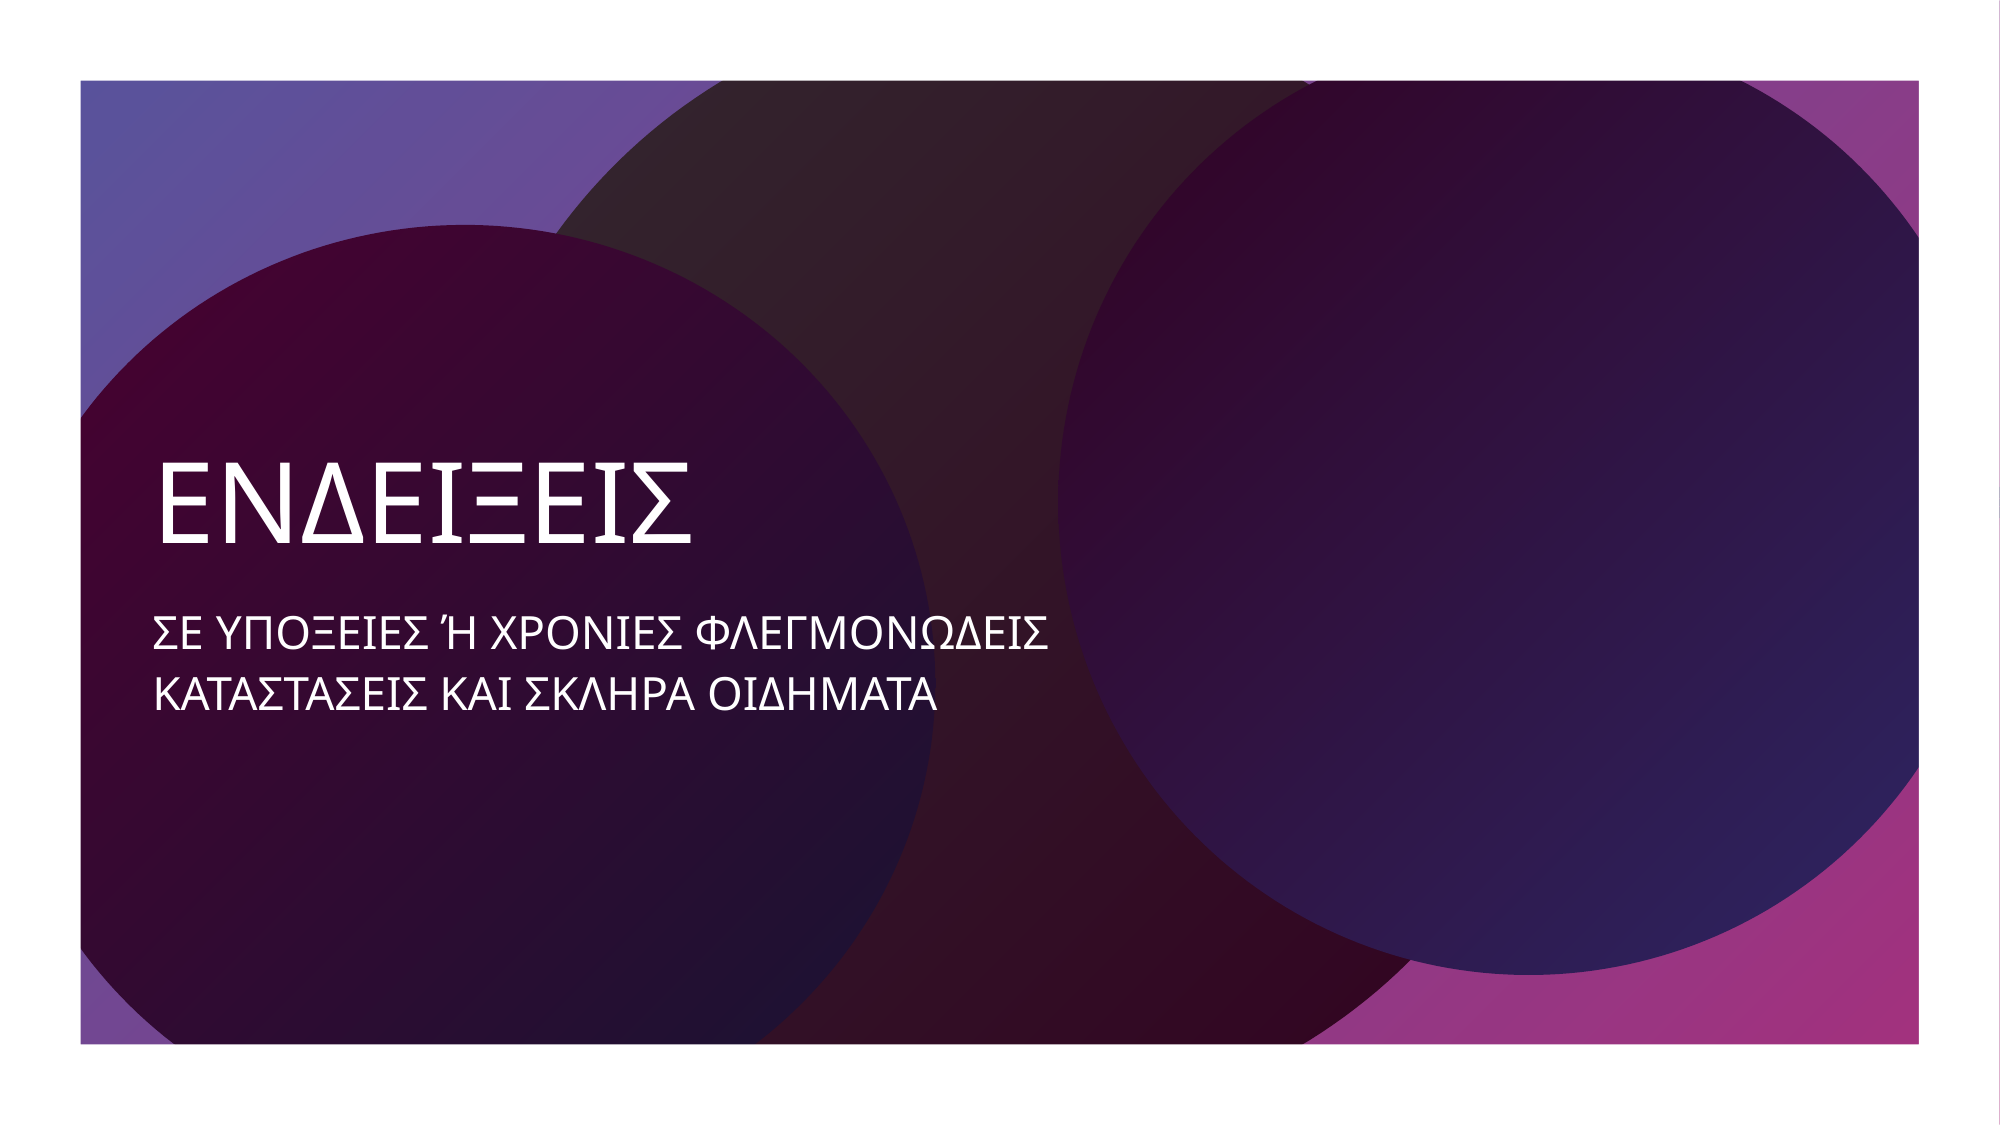

ΕΝΔΕΙΞΕΙΣ
# ΣΕ ΥΠΟΞΕΙΕΣ Ή ΧΡΟΝΙΕΣ ΦΛΕΓΜΟΝΩΔΕΙΣ ΚΑΤΑΣΤΑΣΕΙΣ ΚΑΙ ΣΚΛΗΡΑ ΟΙΔΗΜΑΤΑ